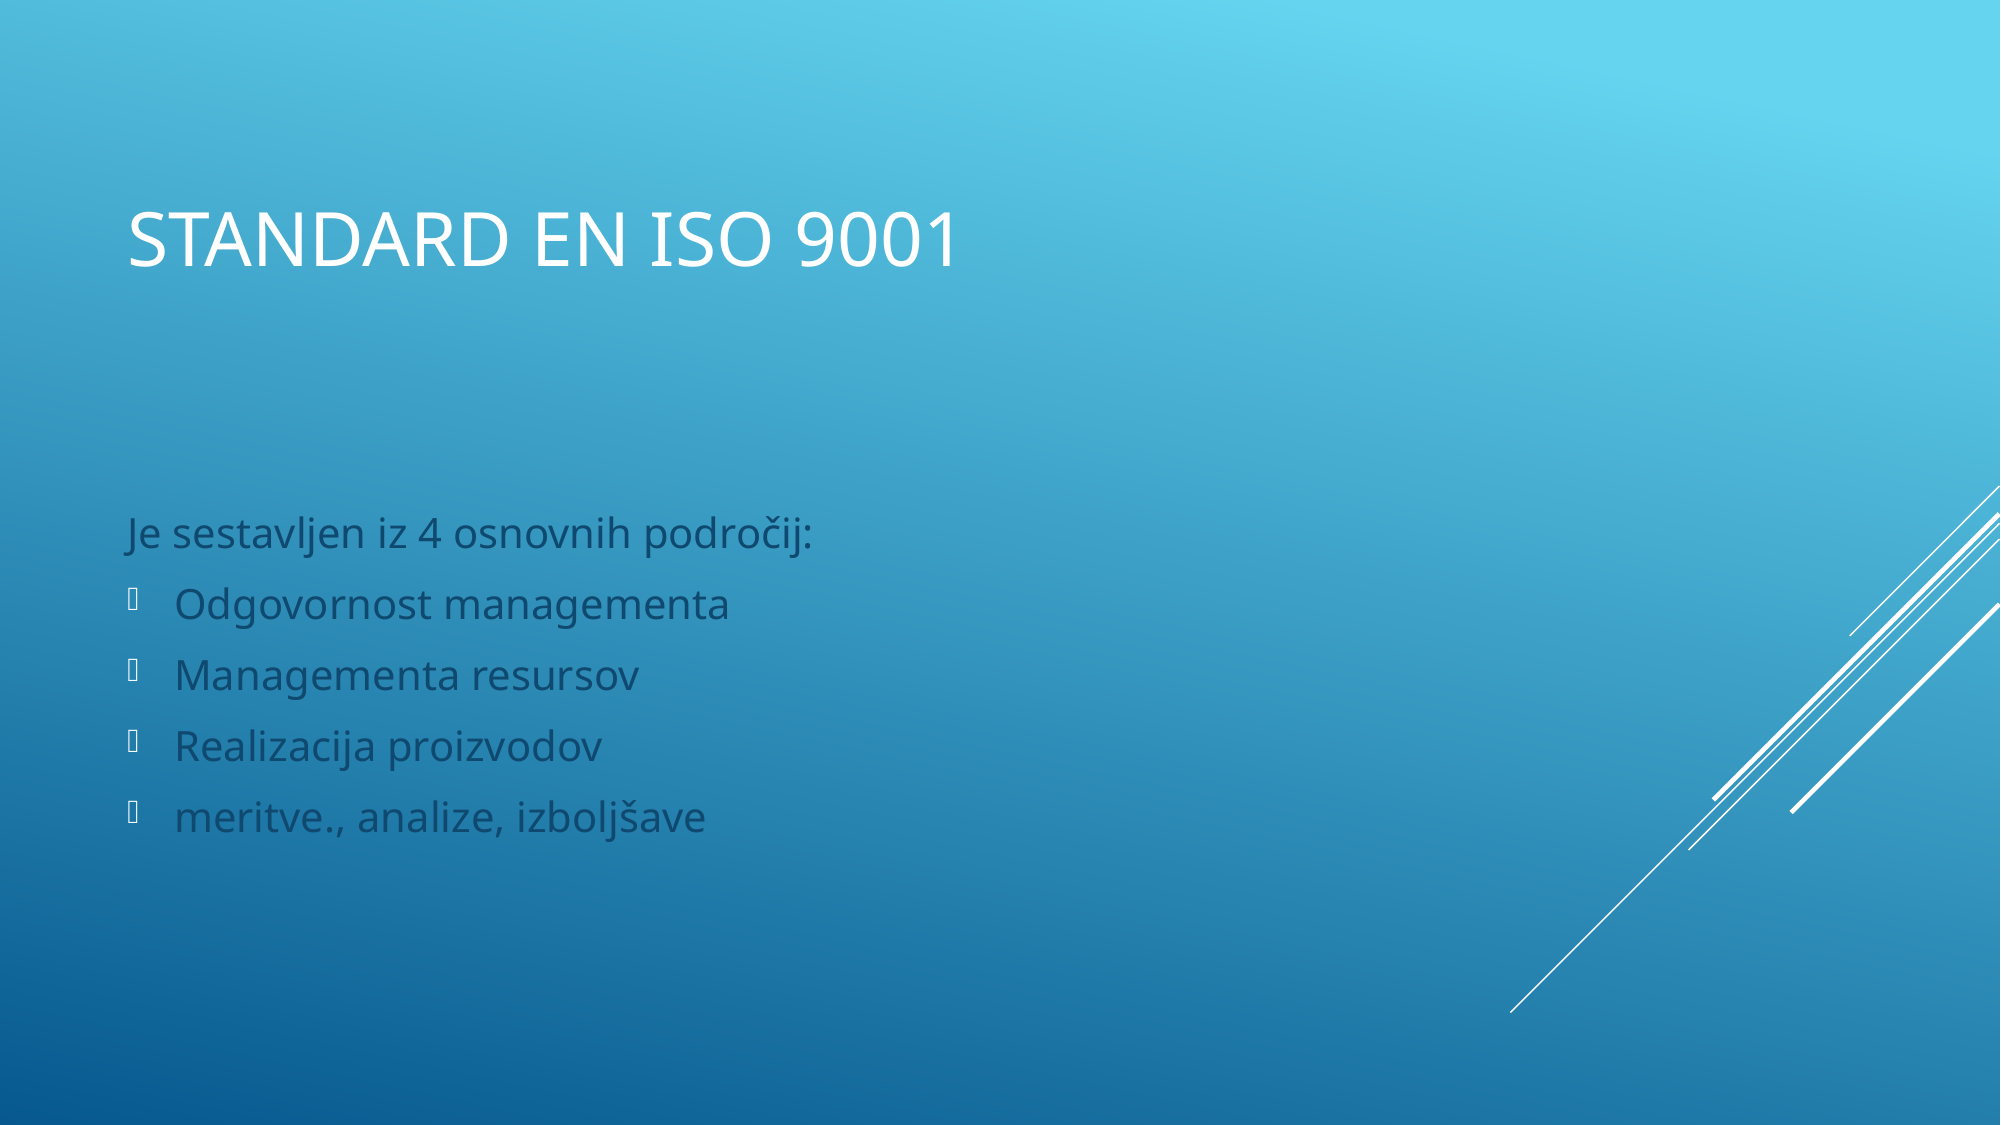

# STANDARD en iso 9001
Je sestavljen iz 4 osnovnih področij:
Odgovornost managementa
Managementa resursov
Realizacija proizvodov
meritve., analize, izboljšave